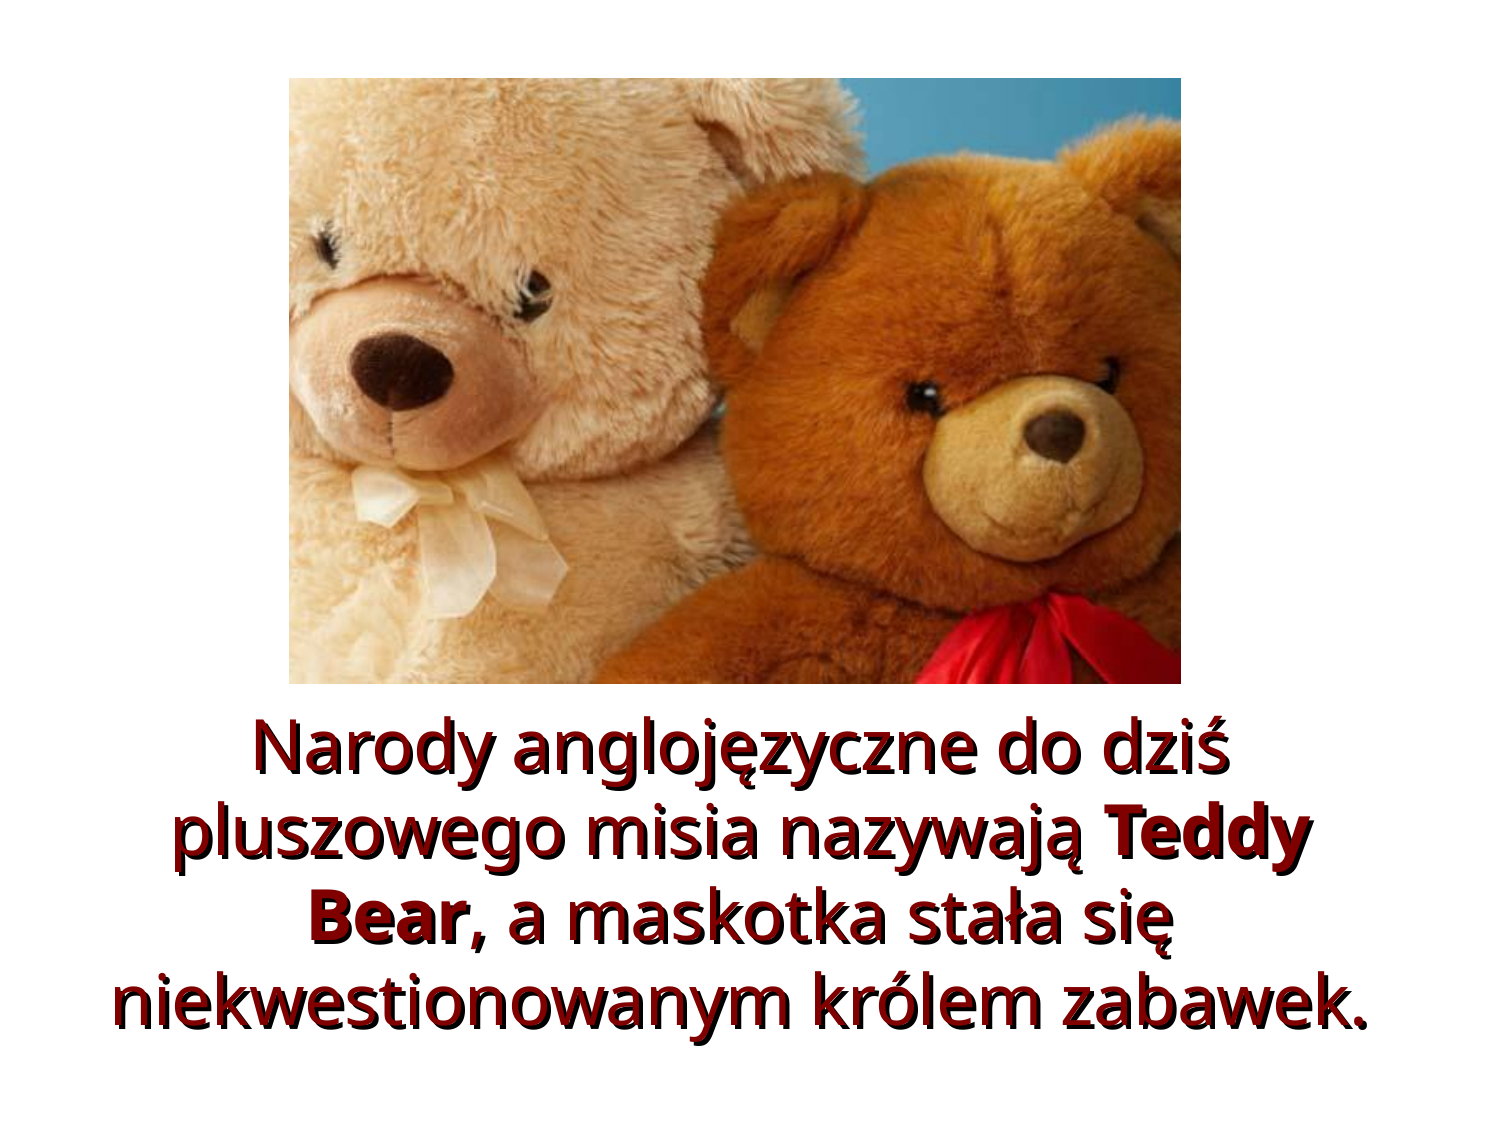

# Narody anglojęzyczne do dziś pluszowego misia nazywają Teddy Bear, a maskotka stała się niekwestionowanym królem zabawek.